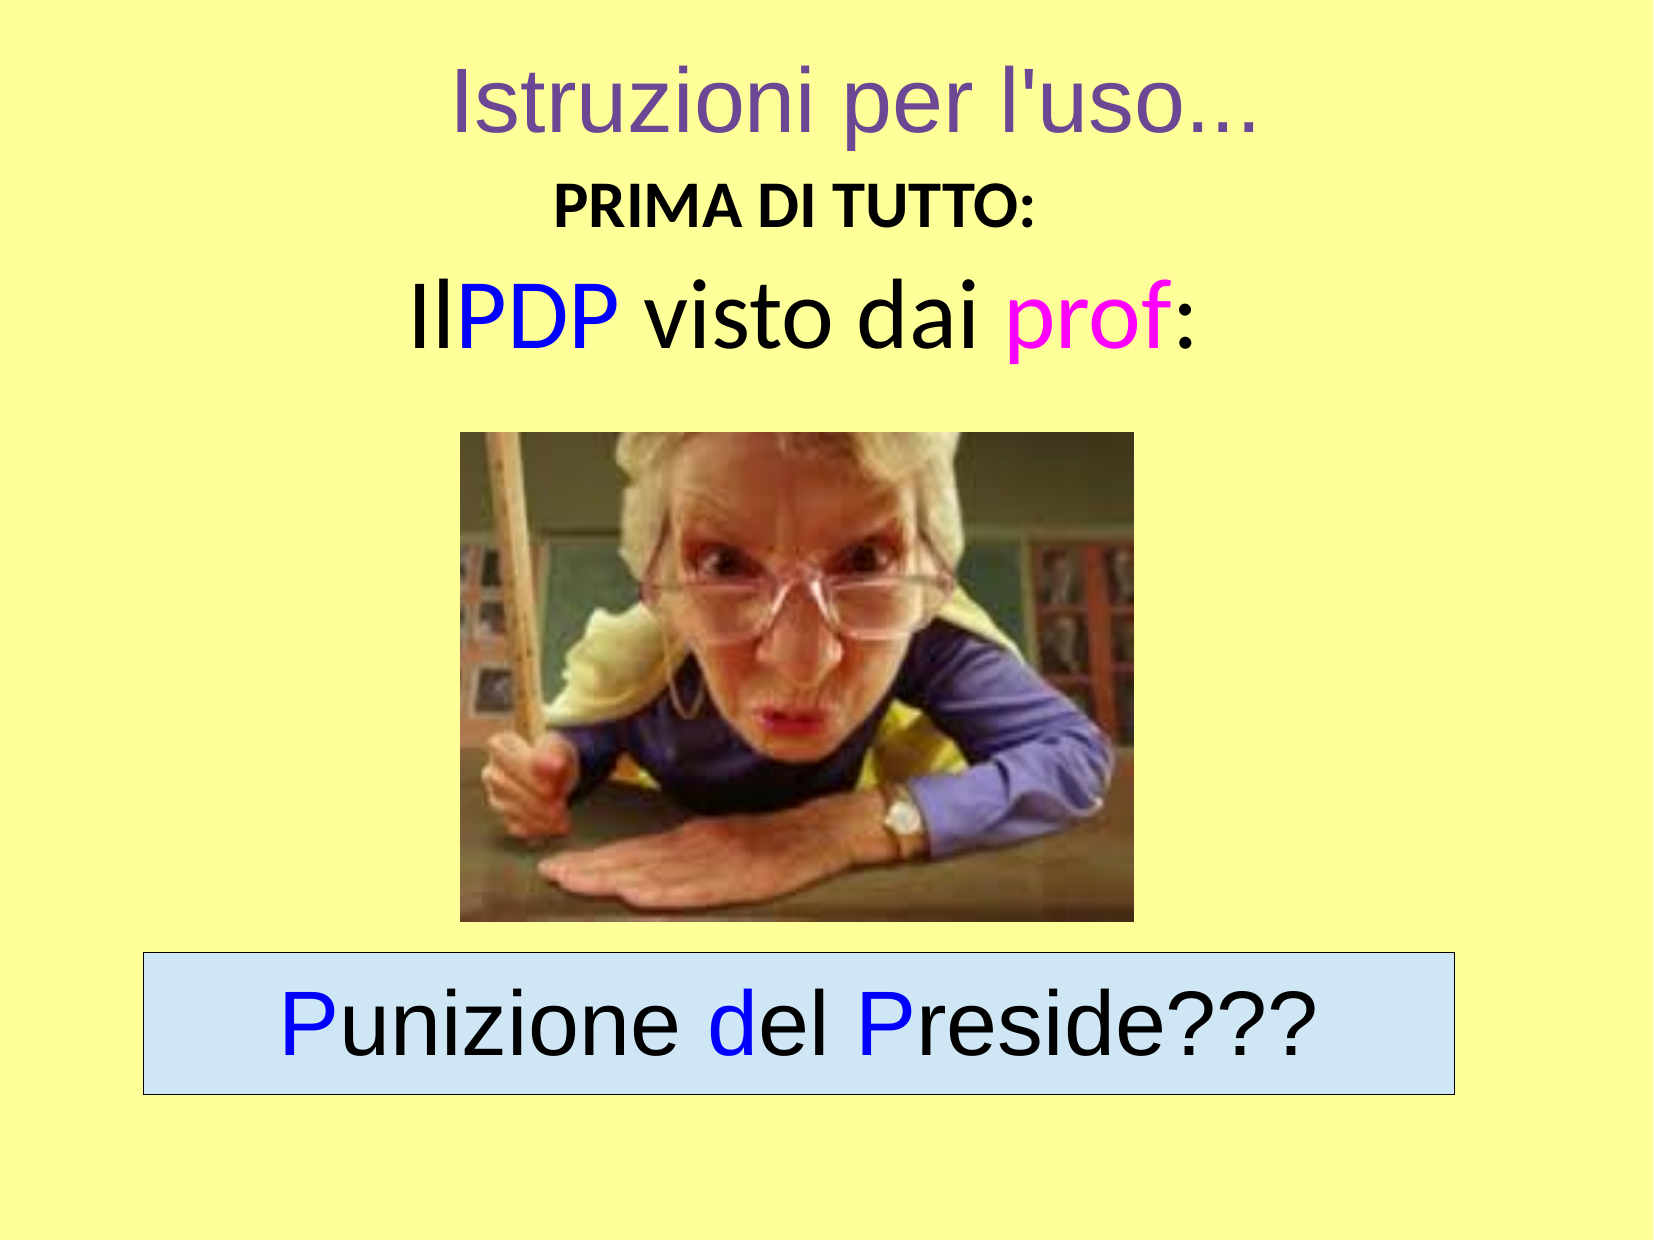

# Istruzioni per l'uso...
PRIMA DI TUTTO:
IlPDP visto dai prof:
Punizione del Preside???